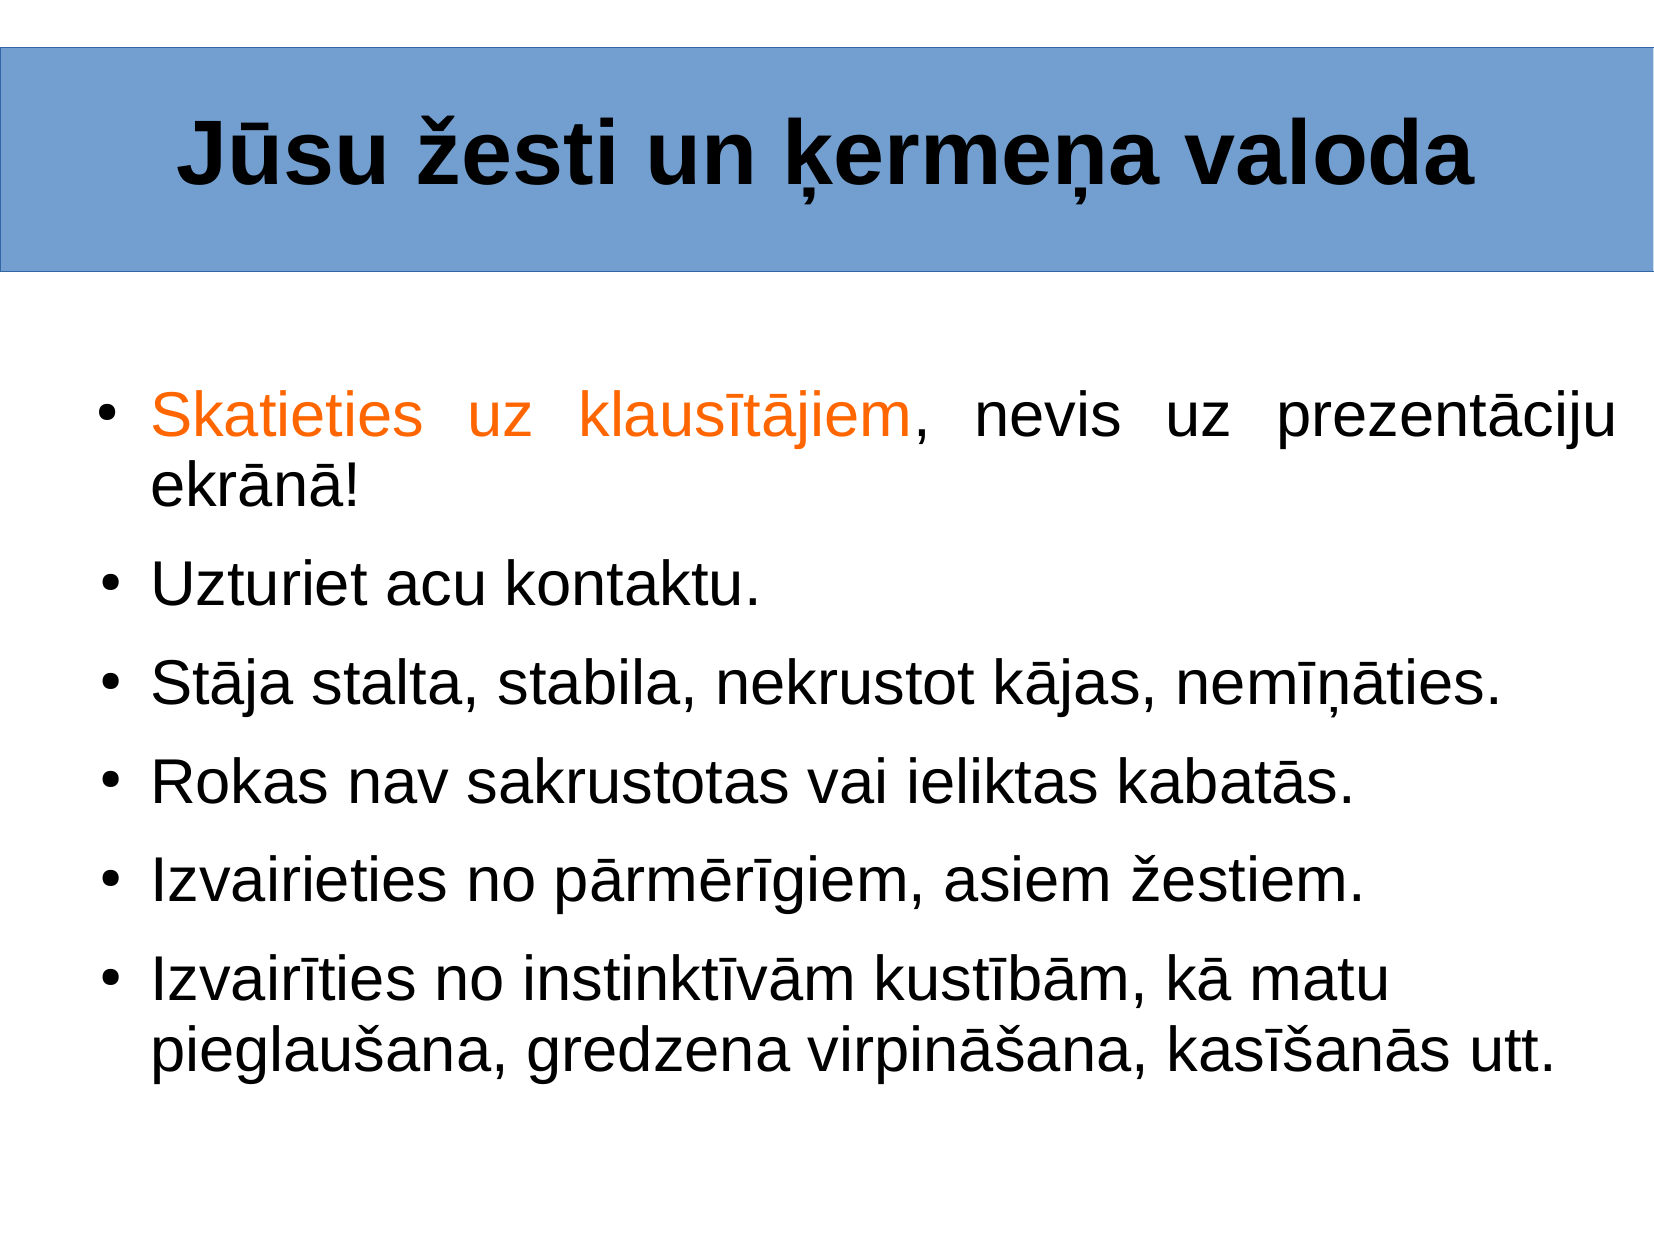

# Jūsu žesti un ķermeņa valoda
Skatieties uz klausītājiem, nevis uz prezentāciju ekrānā!
Uzturiet acu kontaktu.
Stāja stalta, stabila, nekrustot kājas, nemīņāties.
Rokas nav sakrustotas vai ieliktas kabatās.
Izvairieties no pārmērīgiem, asiem žestiem.
Izvairīties no instinktīvām kustībām, kā matu pieglaušana, gredzena virpināšana, kasīšanās utt.